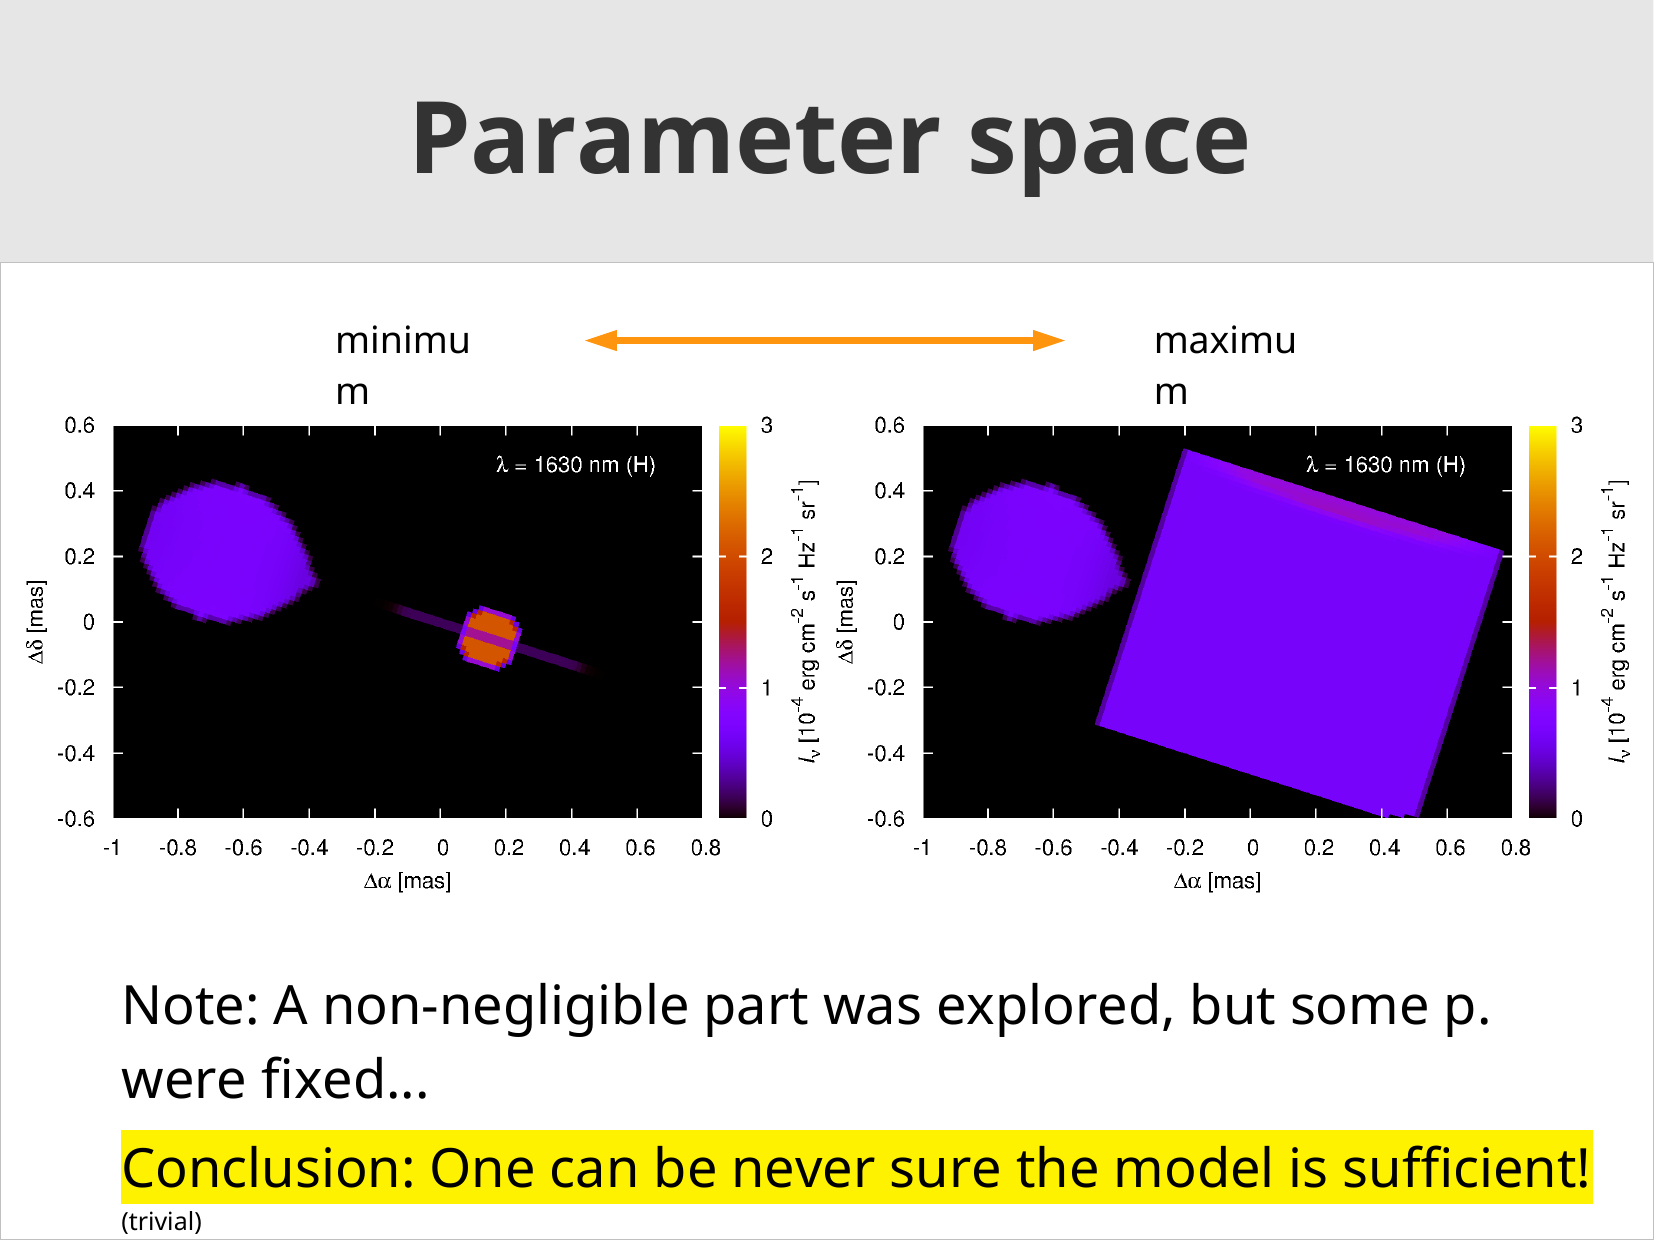

# Parameter space
maximum
minimum
Note: A non-negligible part was explored, but some p. were fixed...
Conclusion: One can be never sure the model is sufficient! (trivial)